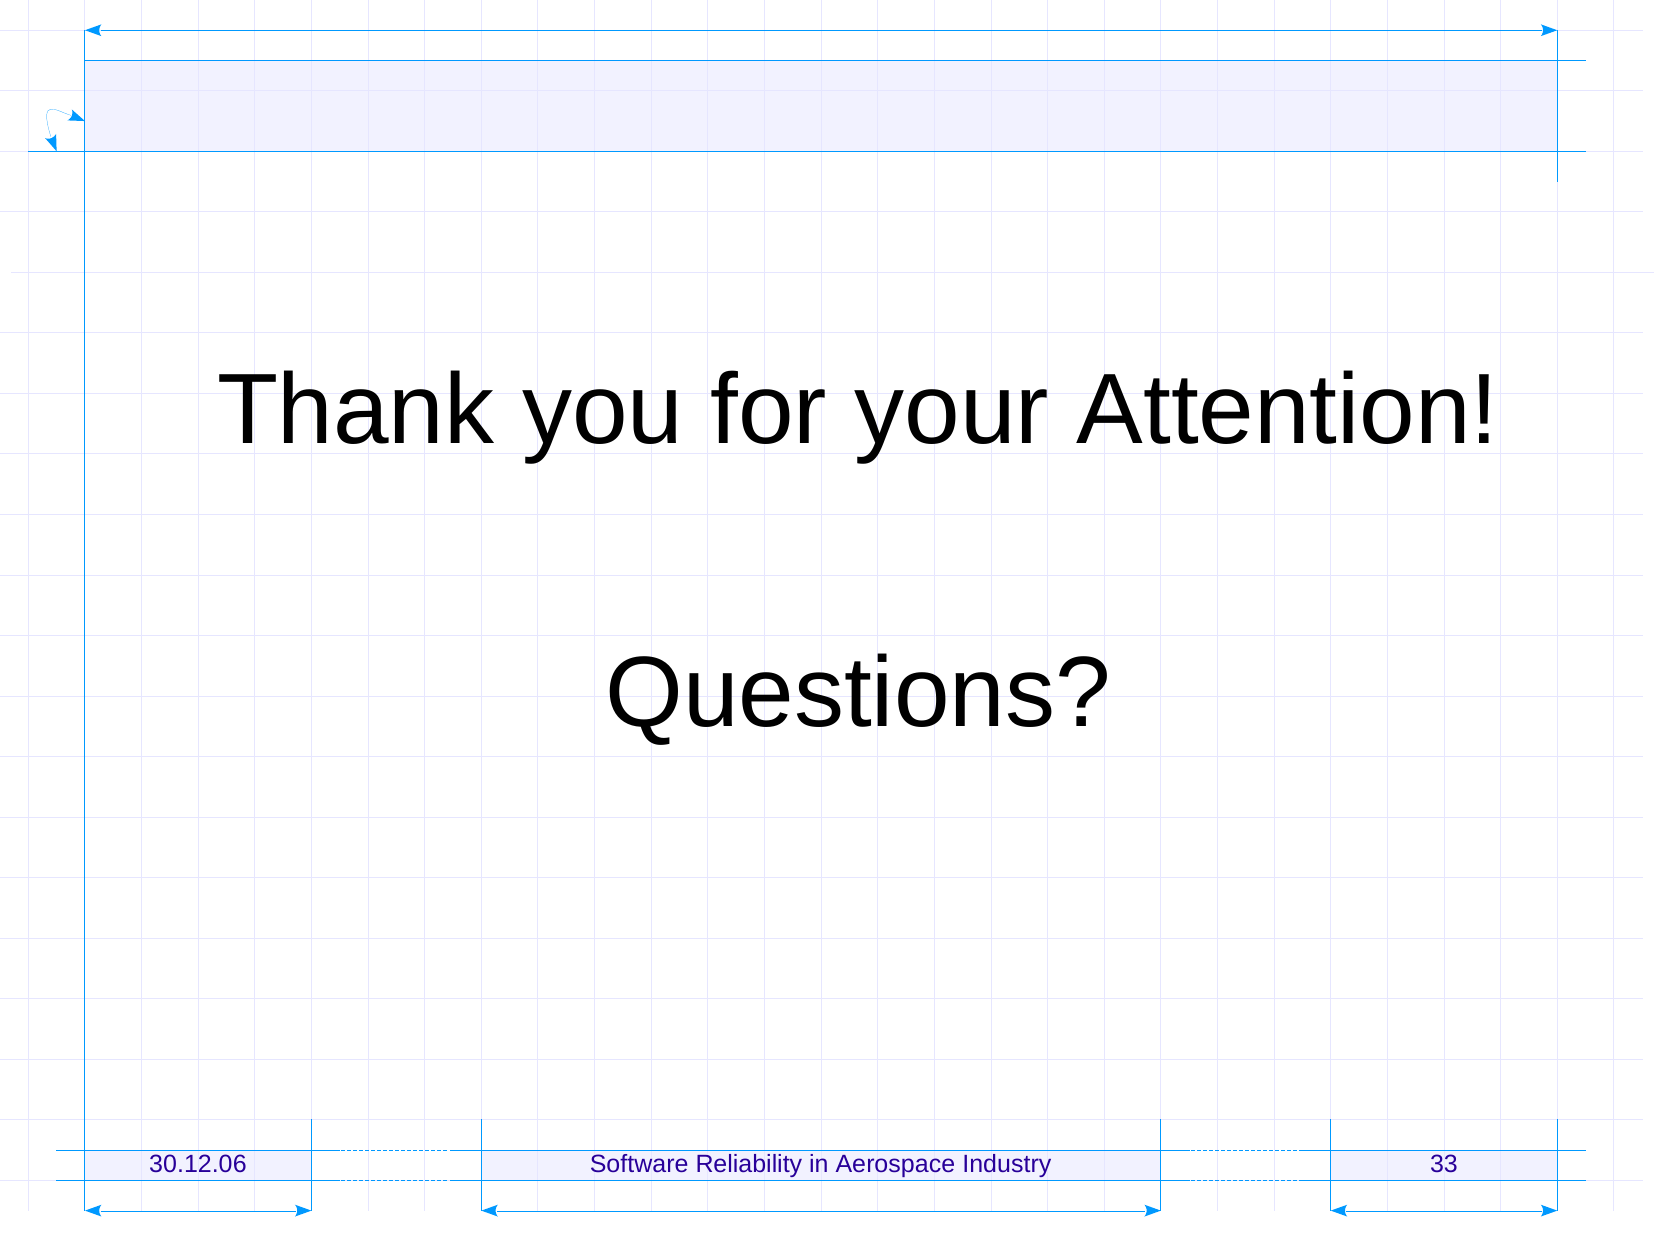

#
Thank you for your Attention!
Questions?
30.12.06
Software Reliability in Aerospace Industry
33